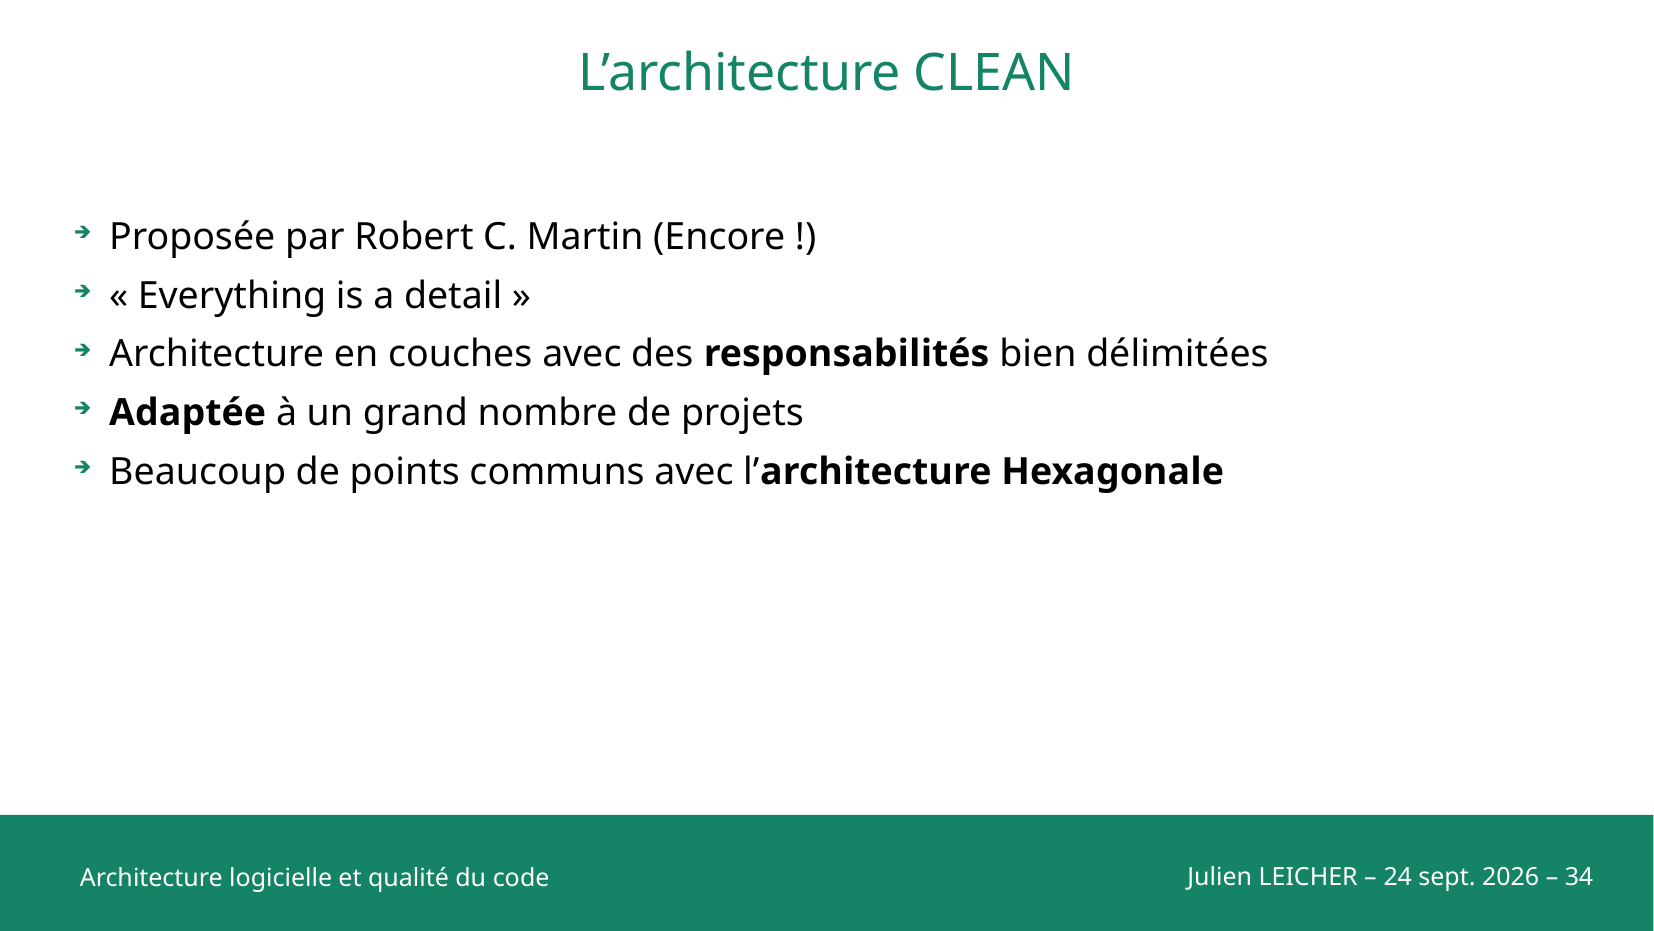

L’architecture CLEAN
Proposée par Robert C. Martin (Encore !)
« Everything is a detail »
Architecture en couches avec des responsabilités bien délimitées
Adaptée à un grand nombre de projets
Beaucoup de points communs avec l’architecture Hexagonale
Julien LEICHER – –
Architecture logicielle et qualité du code